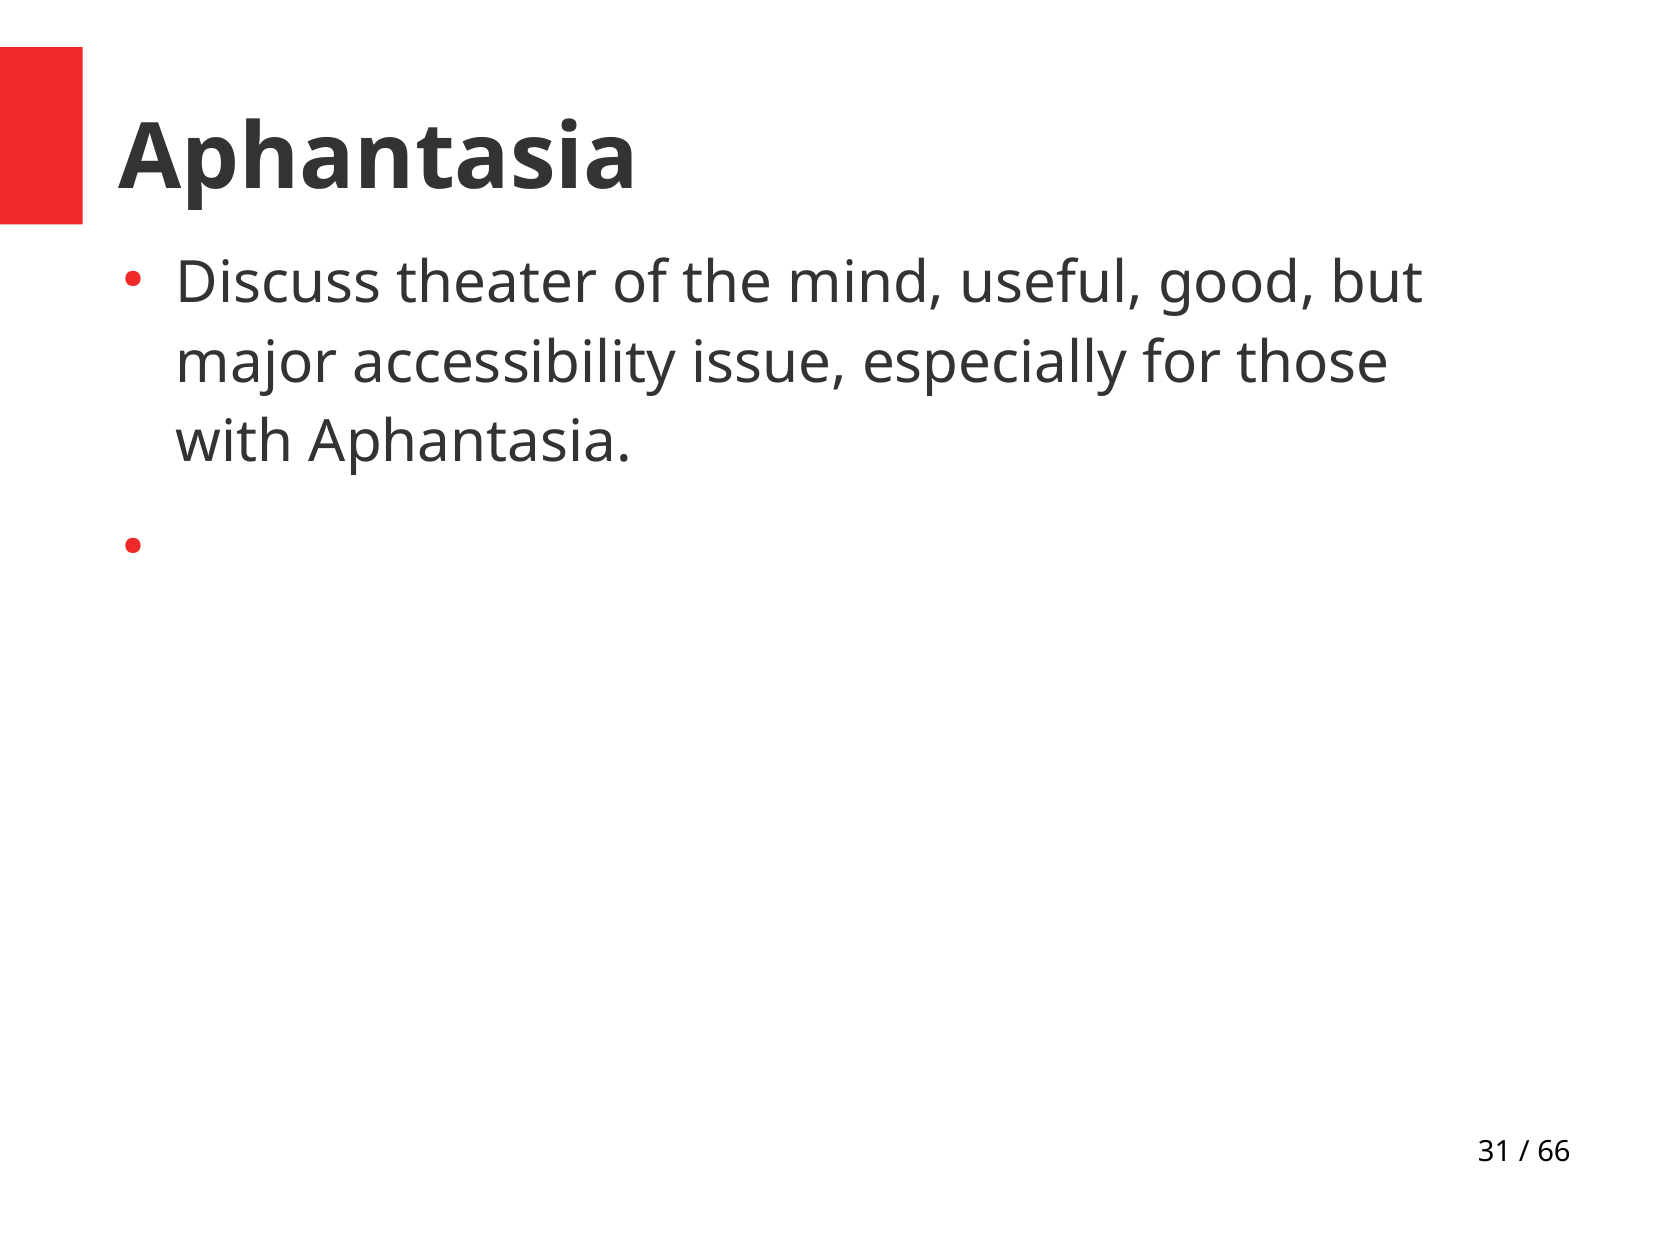

# Aphantasia
Discuss theater of the mind, useful, good, but major accessibility issue, especially for those with Aphantasia.
31